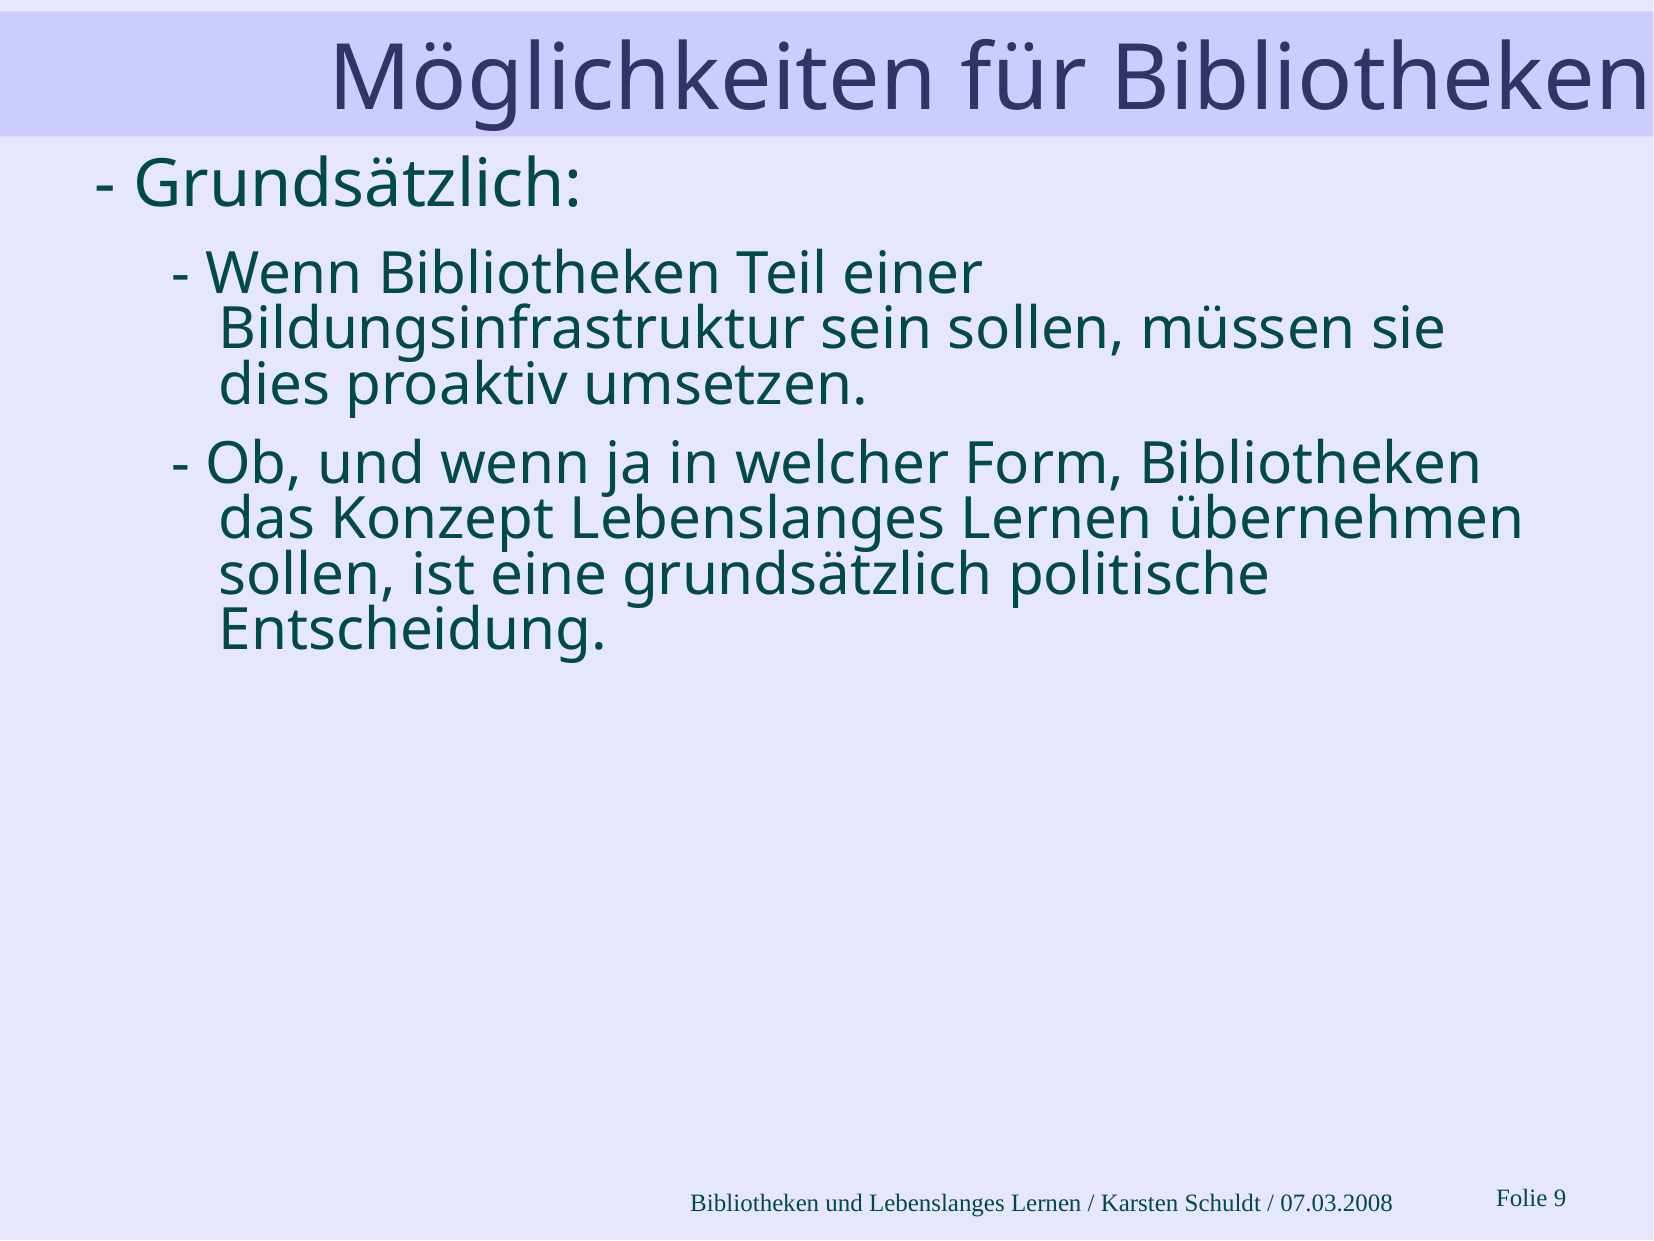

# Möglichkeiten für Bibliotheken
- Grundsätzlich:
- Wenn Bibliotheken Teil einer Bildungsinfrastruktur sein sollen, müssen sie dies proaktiv umsetzen.
- Ob, und wenn ja in welcher Form, Bibliotheken das Konzept Lebenslanges Lernen übernehmen sollen, ist eine grundsätzlich politische Entscheidung.
9
Bibliotheken und Lebenslanges Lernen / Karsten Schuldt / 07.03.2008